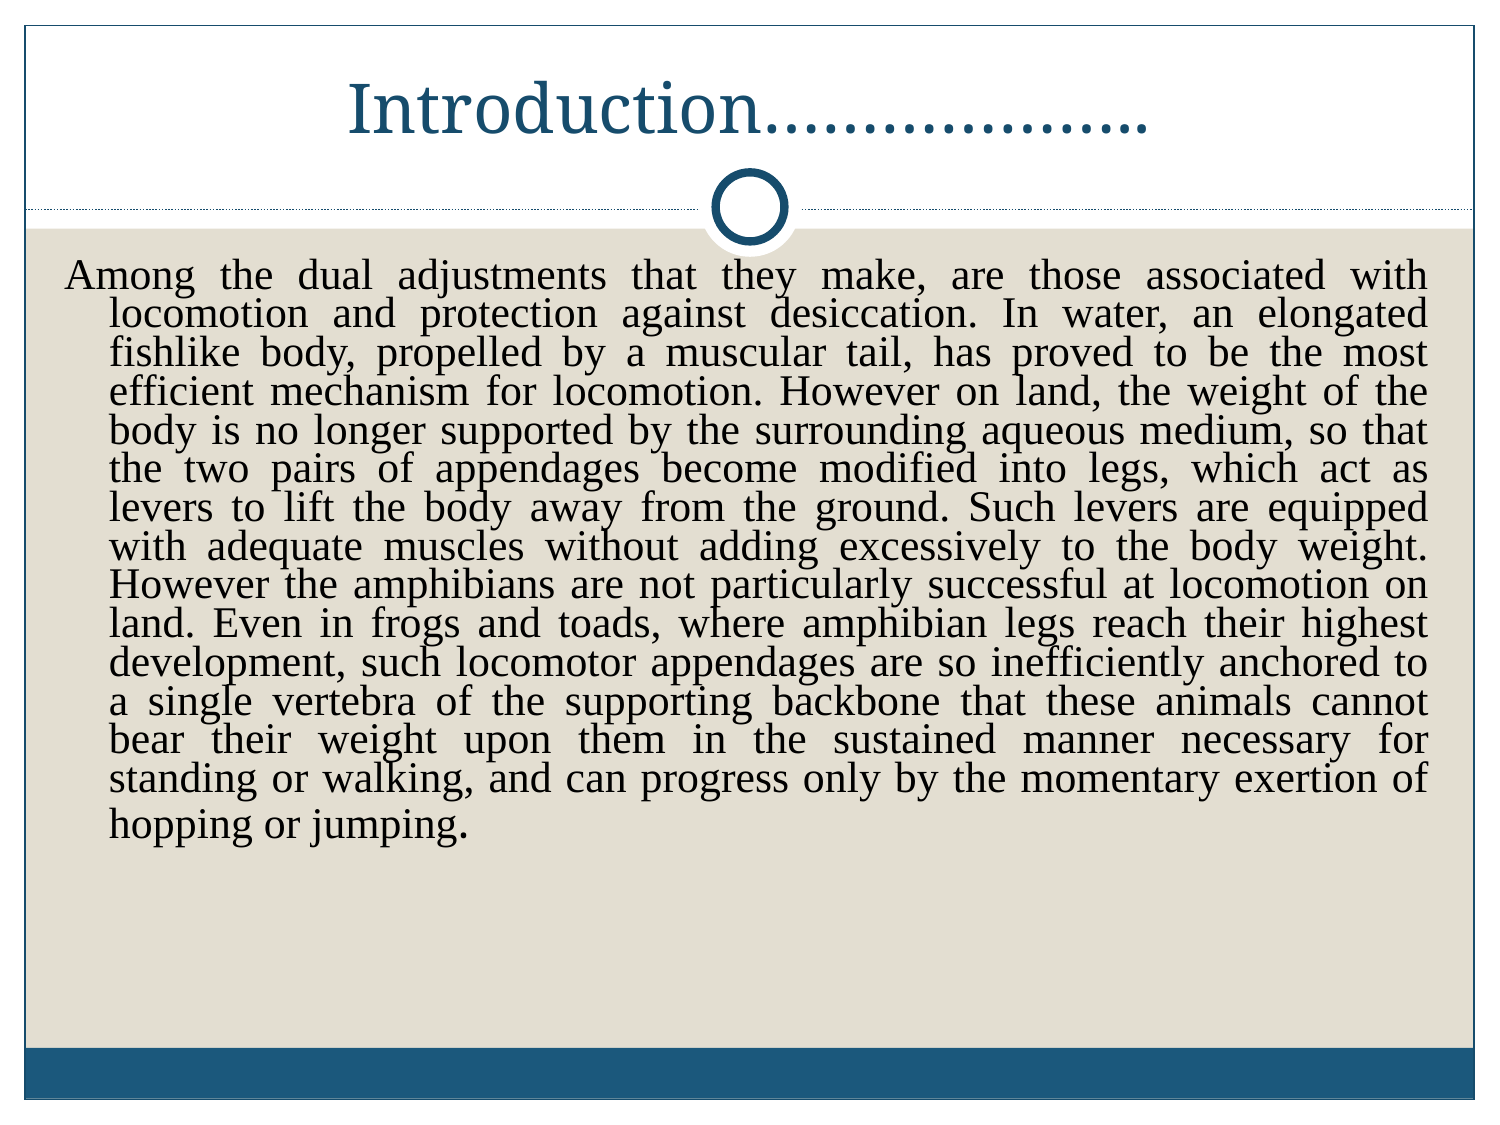

# Introduction………………..
Among the dual adjustments that they make, are those associated with locomotion and protection against desiccation. In water, an elongated fishlike body, propelled by a muscular tail, has proved to be the most efficient mechanism for locomotion. However on land, the weight of the body is no longer supported by the surrounding aqueous medium, so that the two pairs of appendages become modified into legs, which act as levers to lift the body away from the ground. Such levers are equipped with adequate muscles without adding excessively to the body weight. However the amphibians are not particularly successful at locomotion on land. Even in frogs and toads, where amphibian legs reach their highest development, such locomotor appendages are so inefficiently anchored to a single vertebra of the supporting backbone that these animals cannot bear their weight upon them in the sustained manner necessary for standing or walking, and can progress only by the momentary exertion of hopping or jumping.